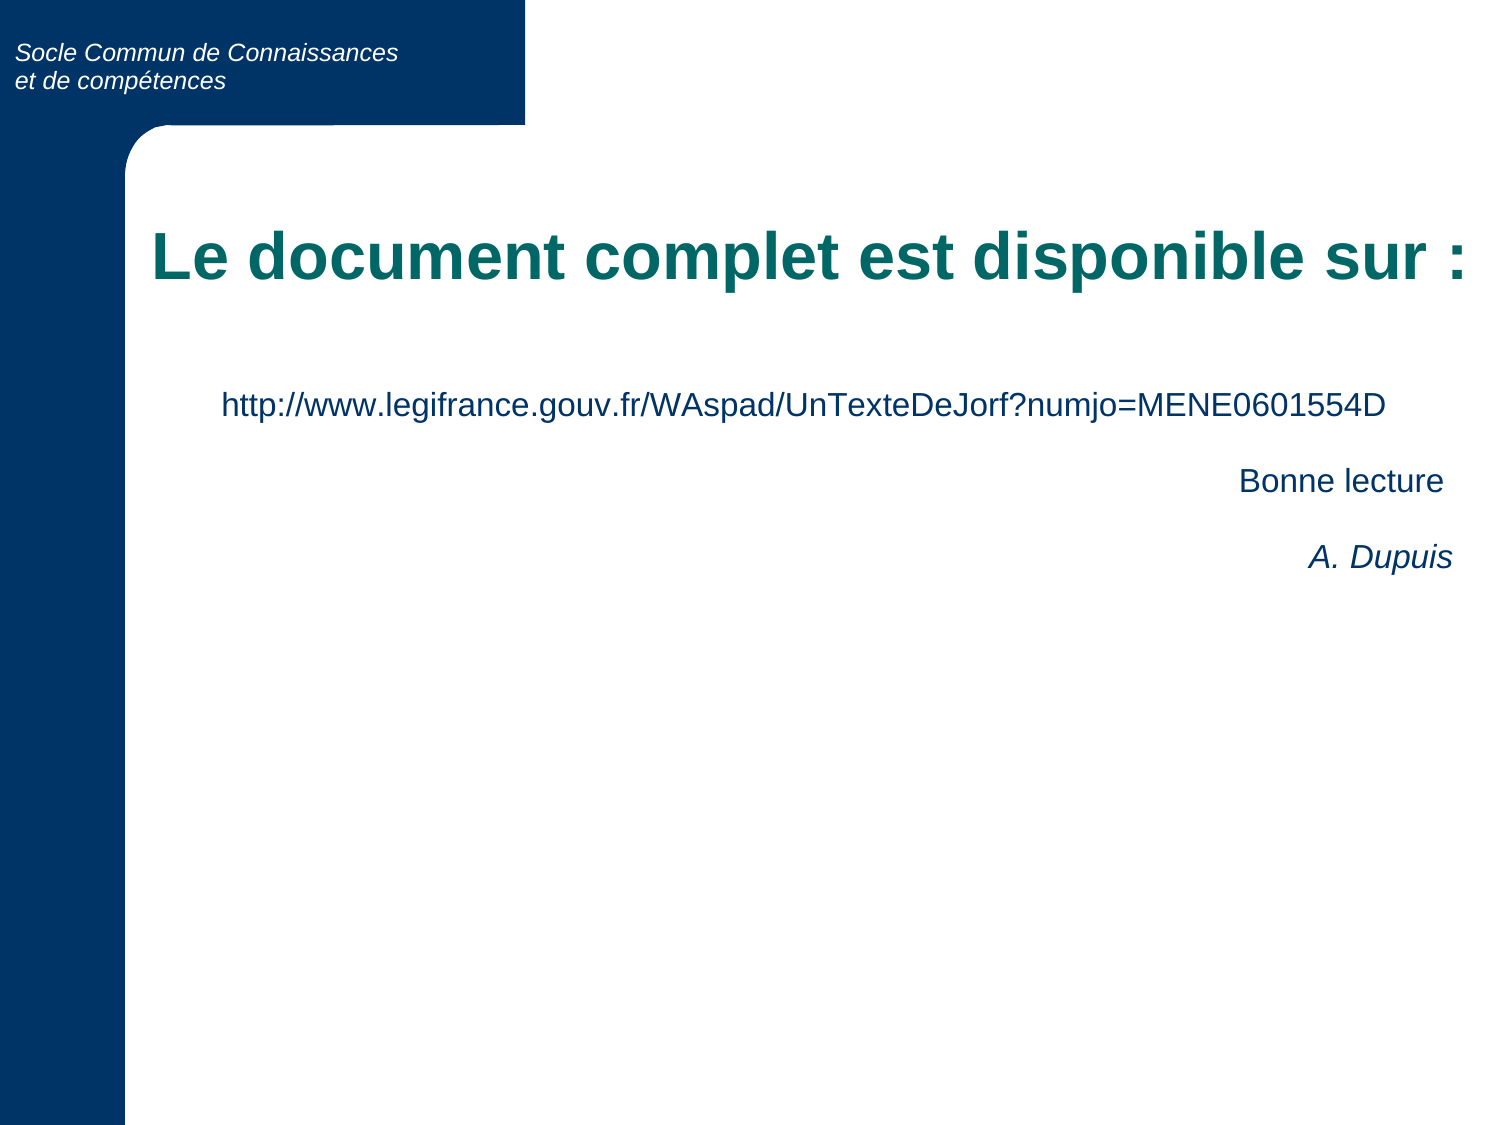

# Le document complet est disponible sur :
http://www.legifrance.gouv.fr/WAspad/UnTexteDeJorf?numjo=MENE0601554D
Bonne lecture
 A. Dupuis